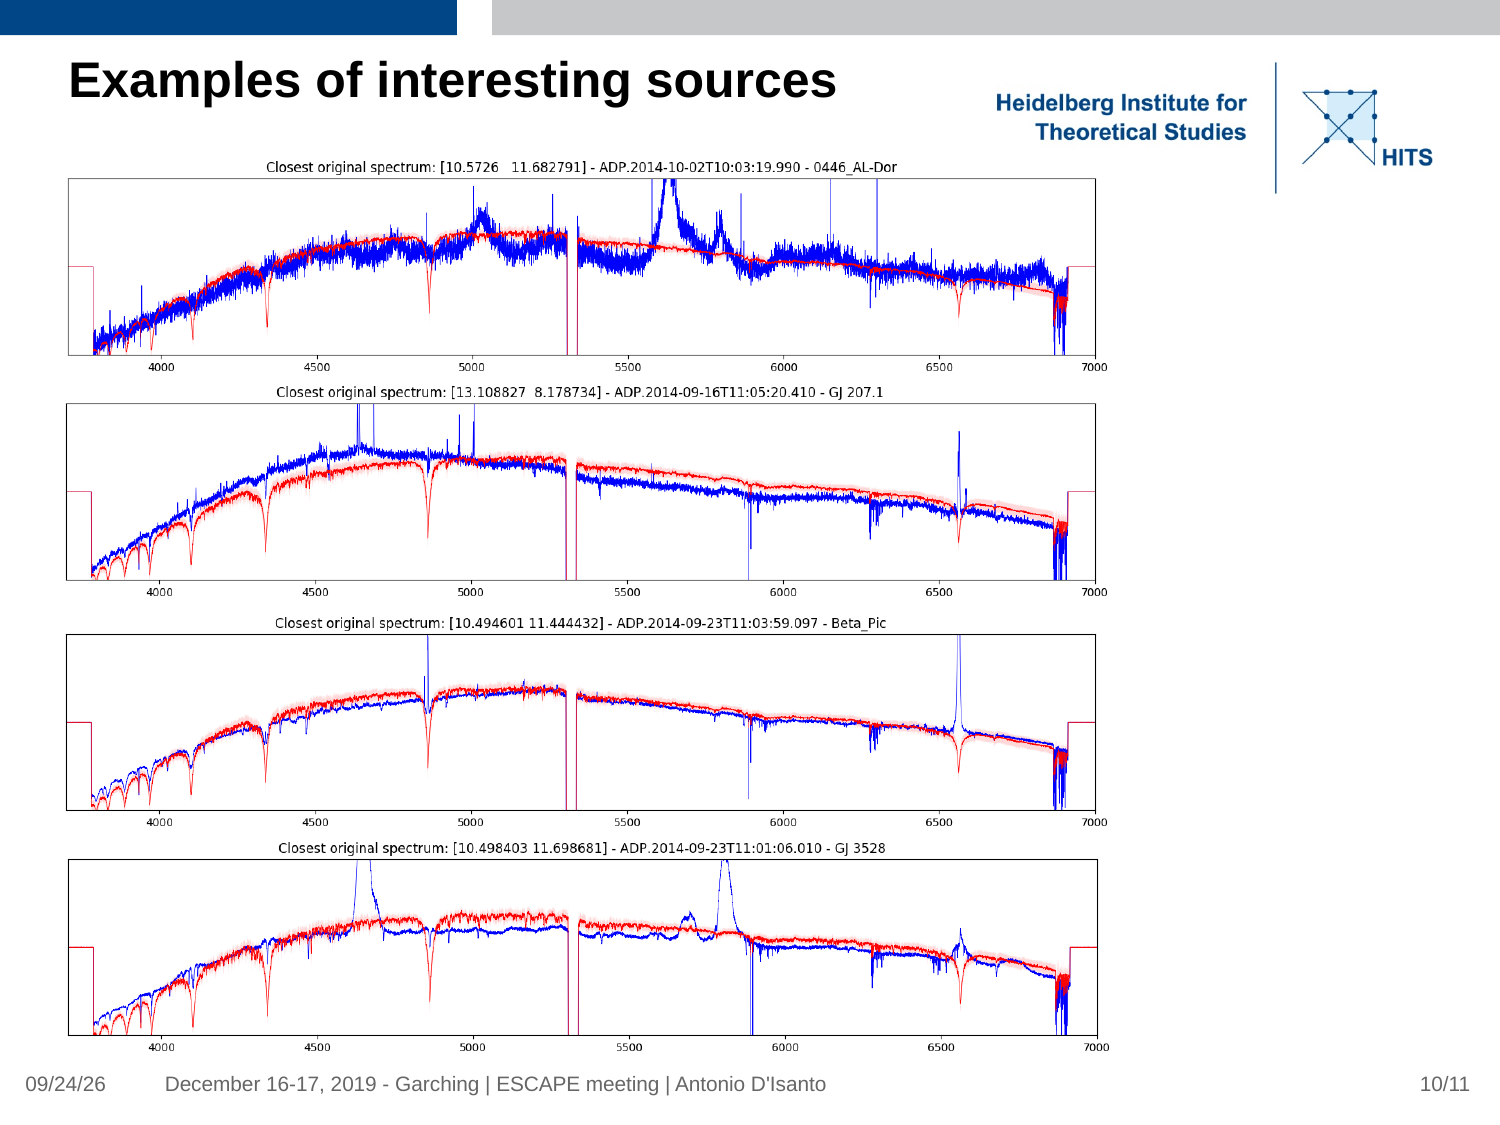

# Examples of interesting sources
December 16-17, 2019 - Garching | ESCAPE meeting | Antonio D'Isanto
10